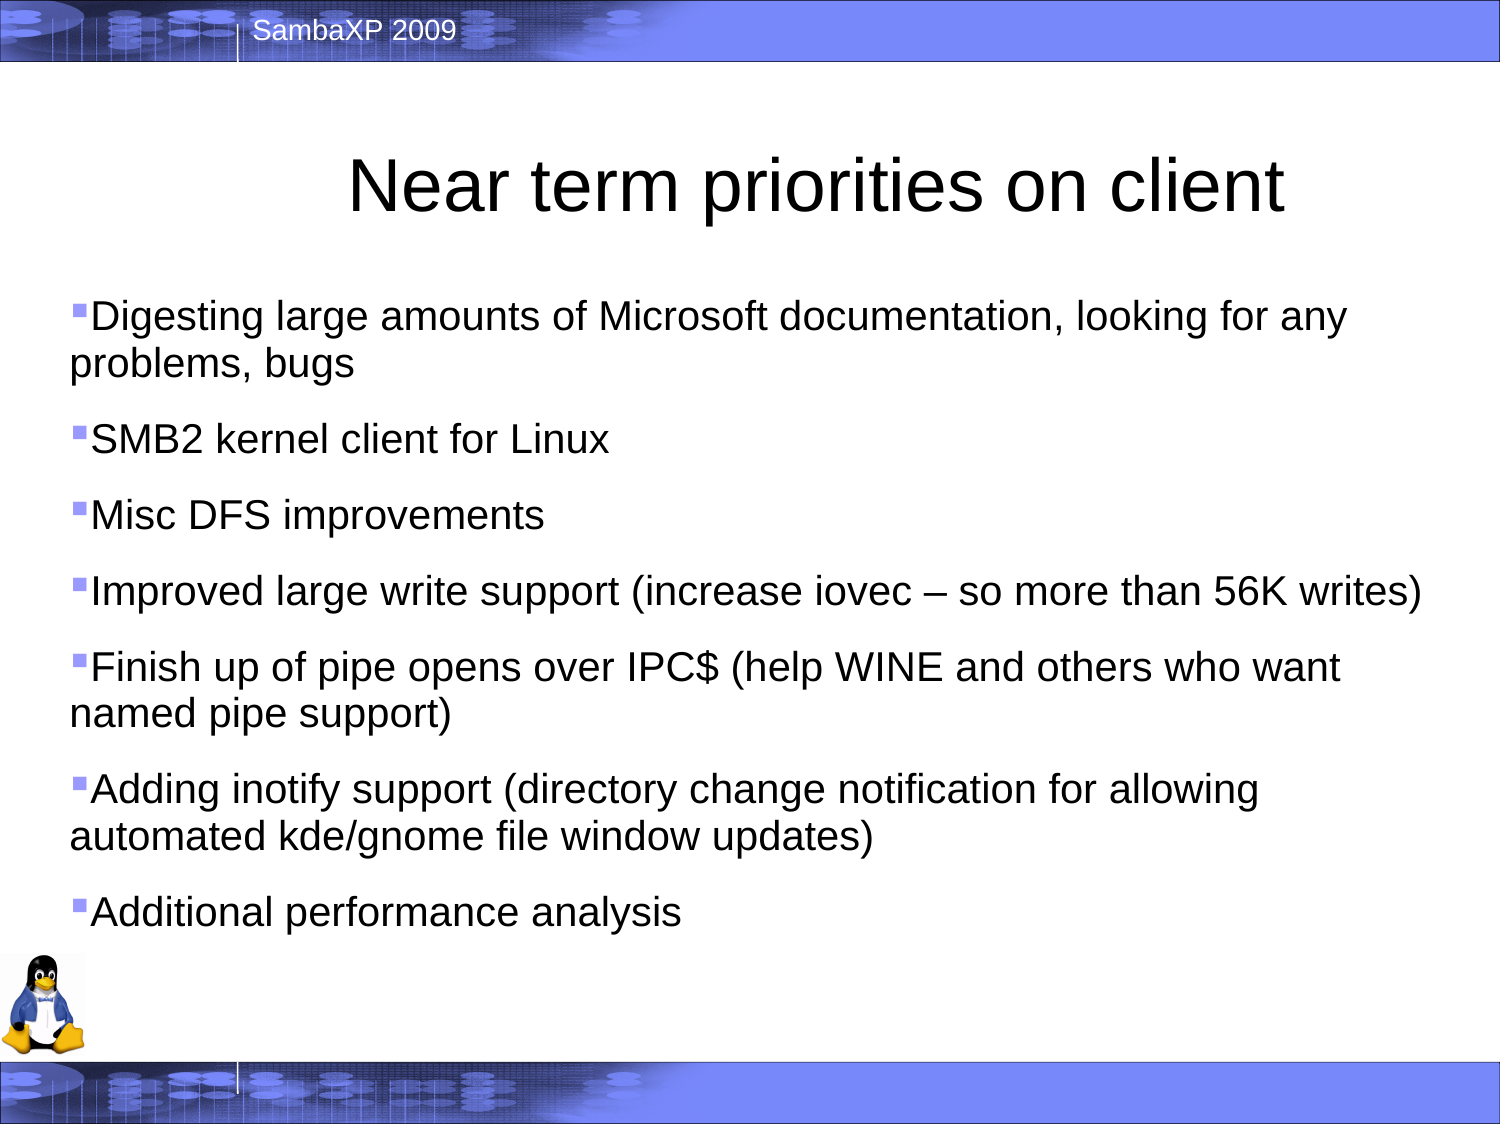

# Near term priorities on client
Digesting large amounts of Microsoft documentation, looking for any problems, bugs
SMB2 kernel client for Linux
Misc DFS improvements
Improved large write support (increase iovec – so more than 56K writes)
Finish up of pipe opens over IPC$ (help WINE and others who want named pipe support)
Adding inotify support (directory change notification for allowing automated kde/gnome file window updates)
Additional performance analysis